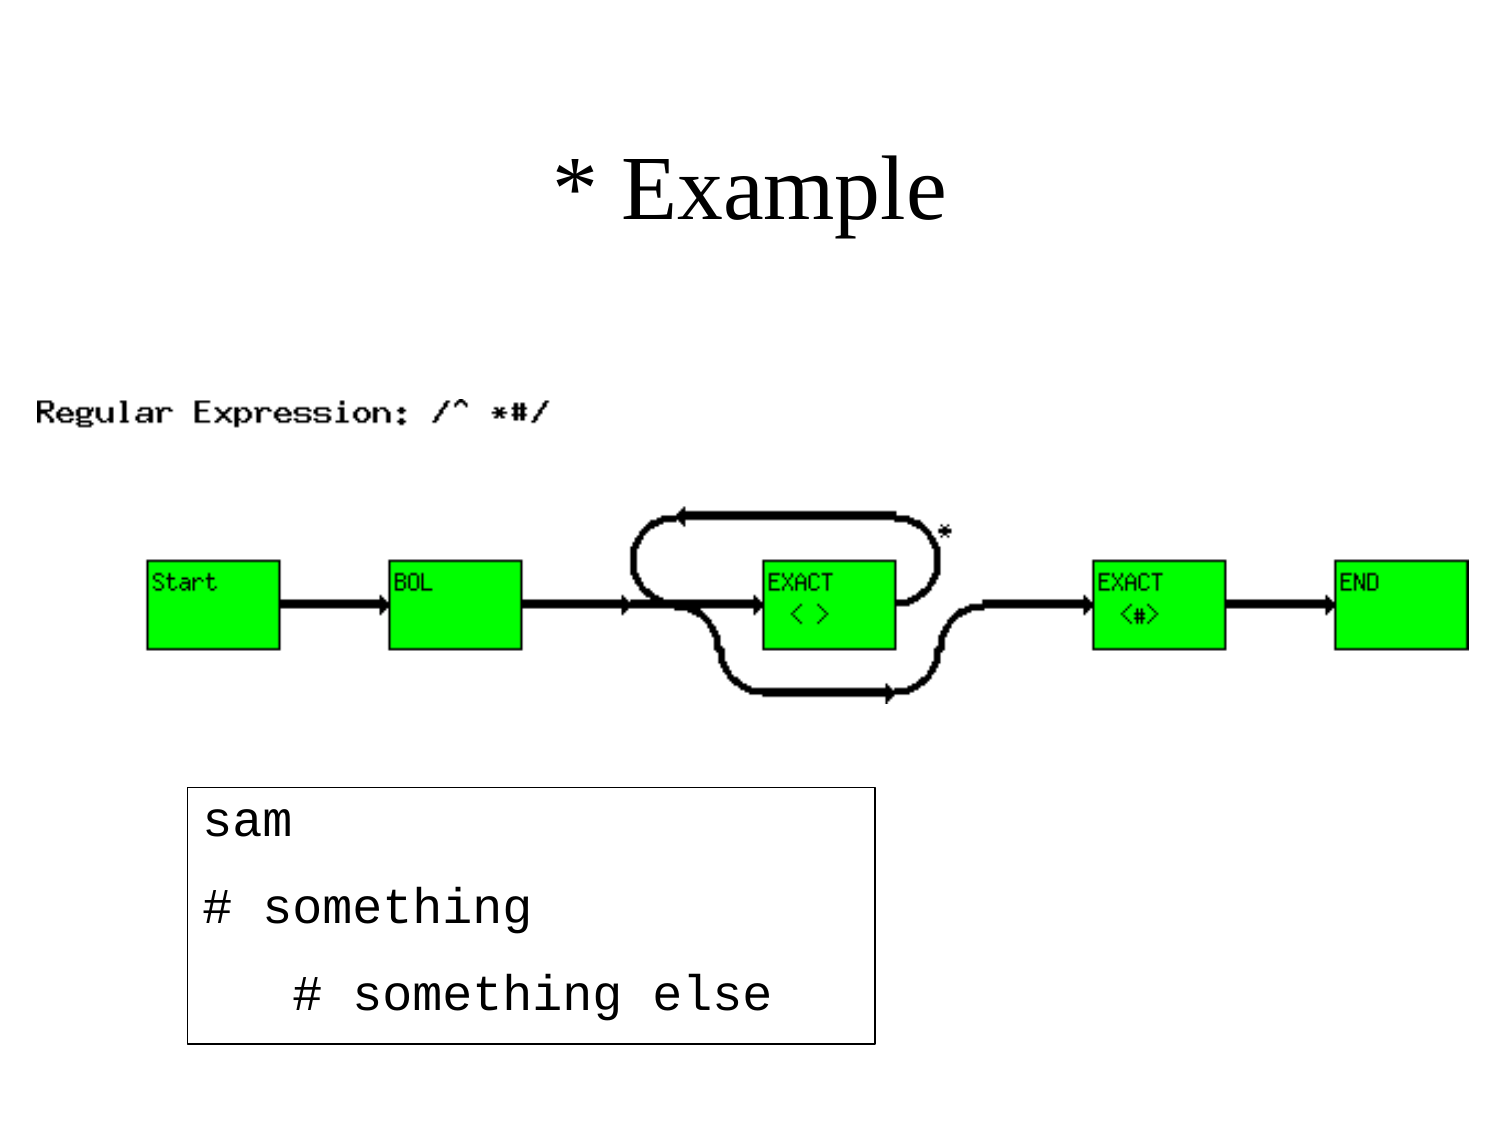

# * Example
sam
# something
 # something else